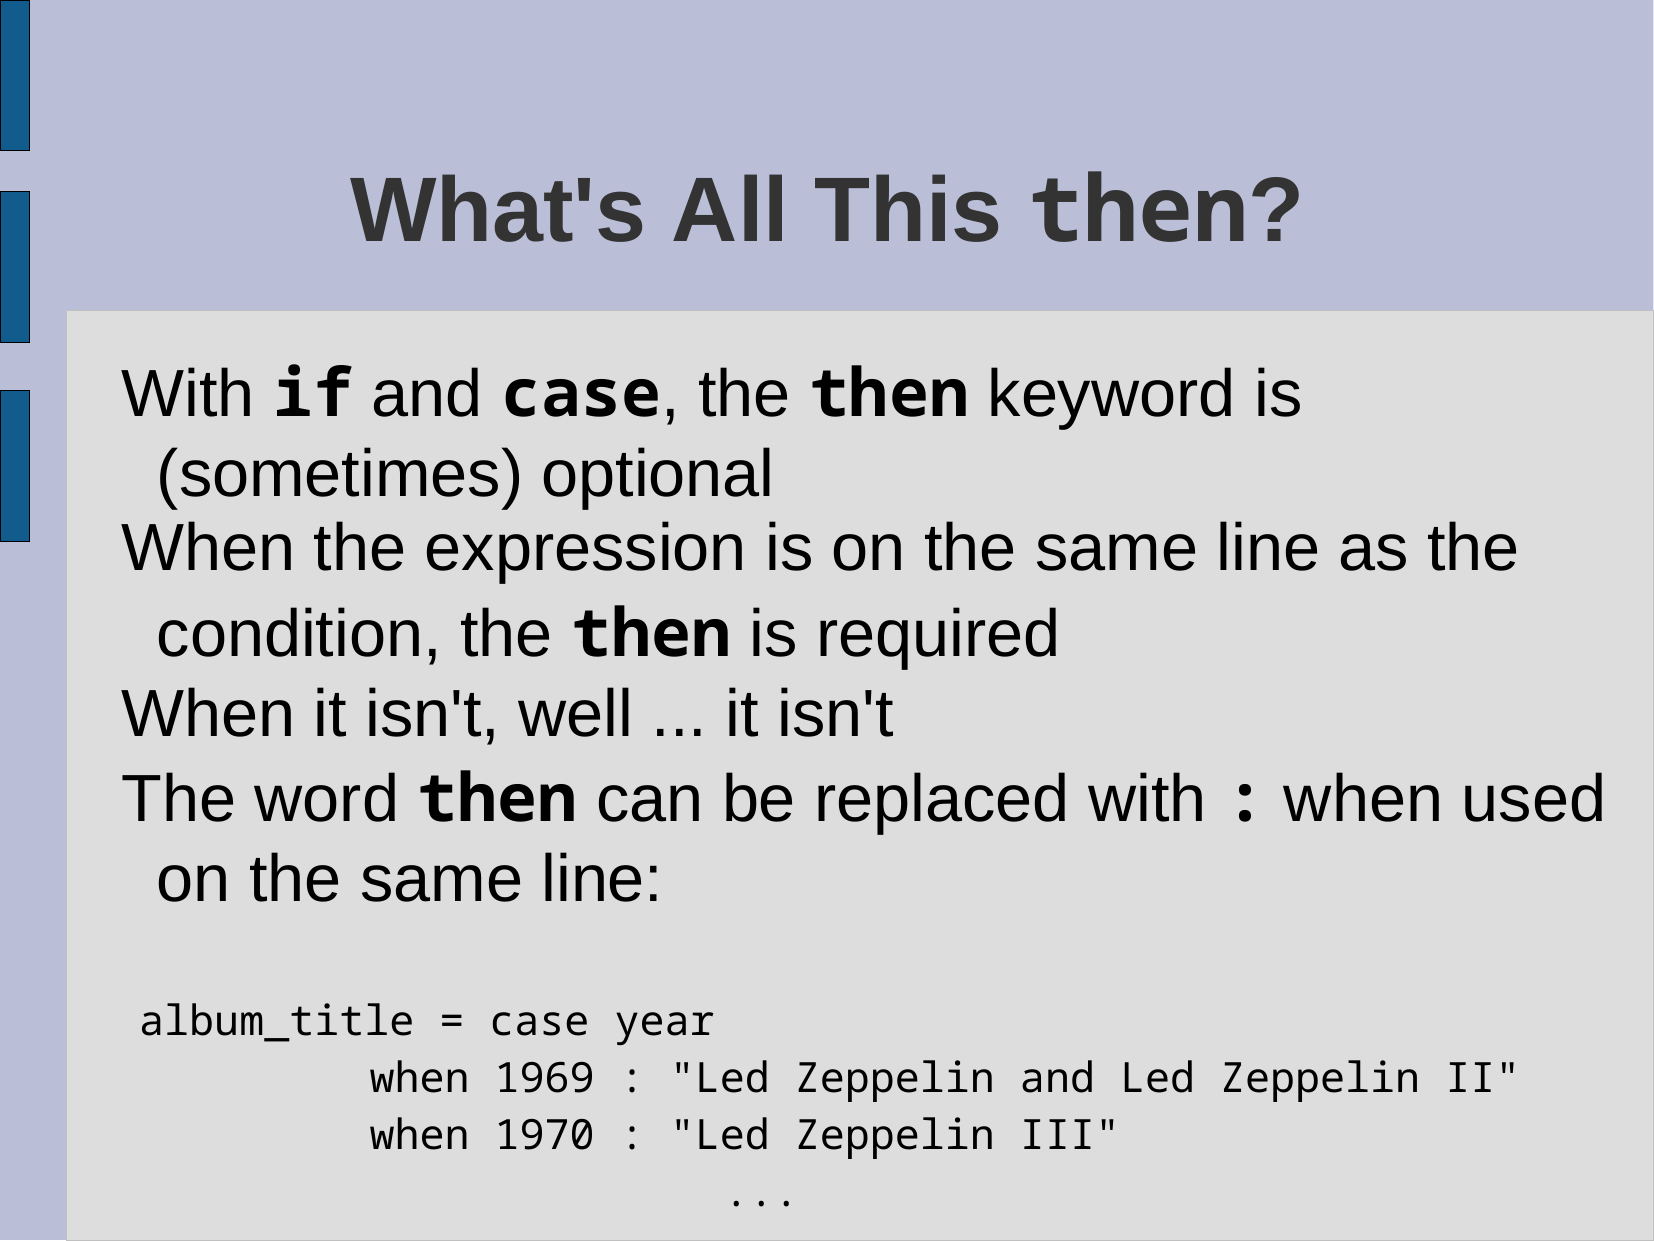

# What's All This then?
With if and case, the then keyword is (sometimes) optional
When the expression is on the same line as the condition, the then is required
When it isn't, well ... it isn't
The word then can be replaced with : when used on the same line:
album_title = case year
when 1969 : "Led Zeppelin and Led Zeppelin II"
when 1970 : "Led Zeppelin III"
...